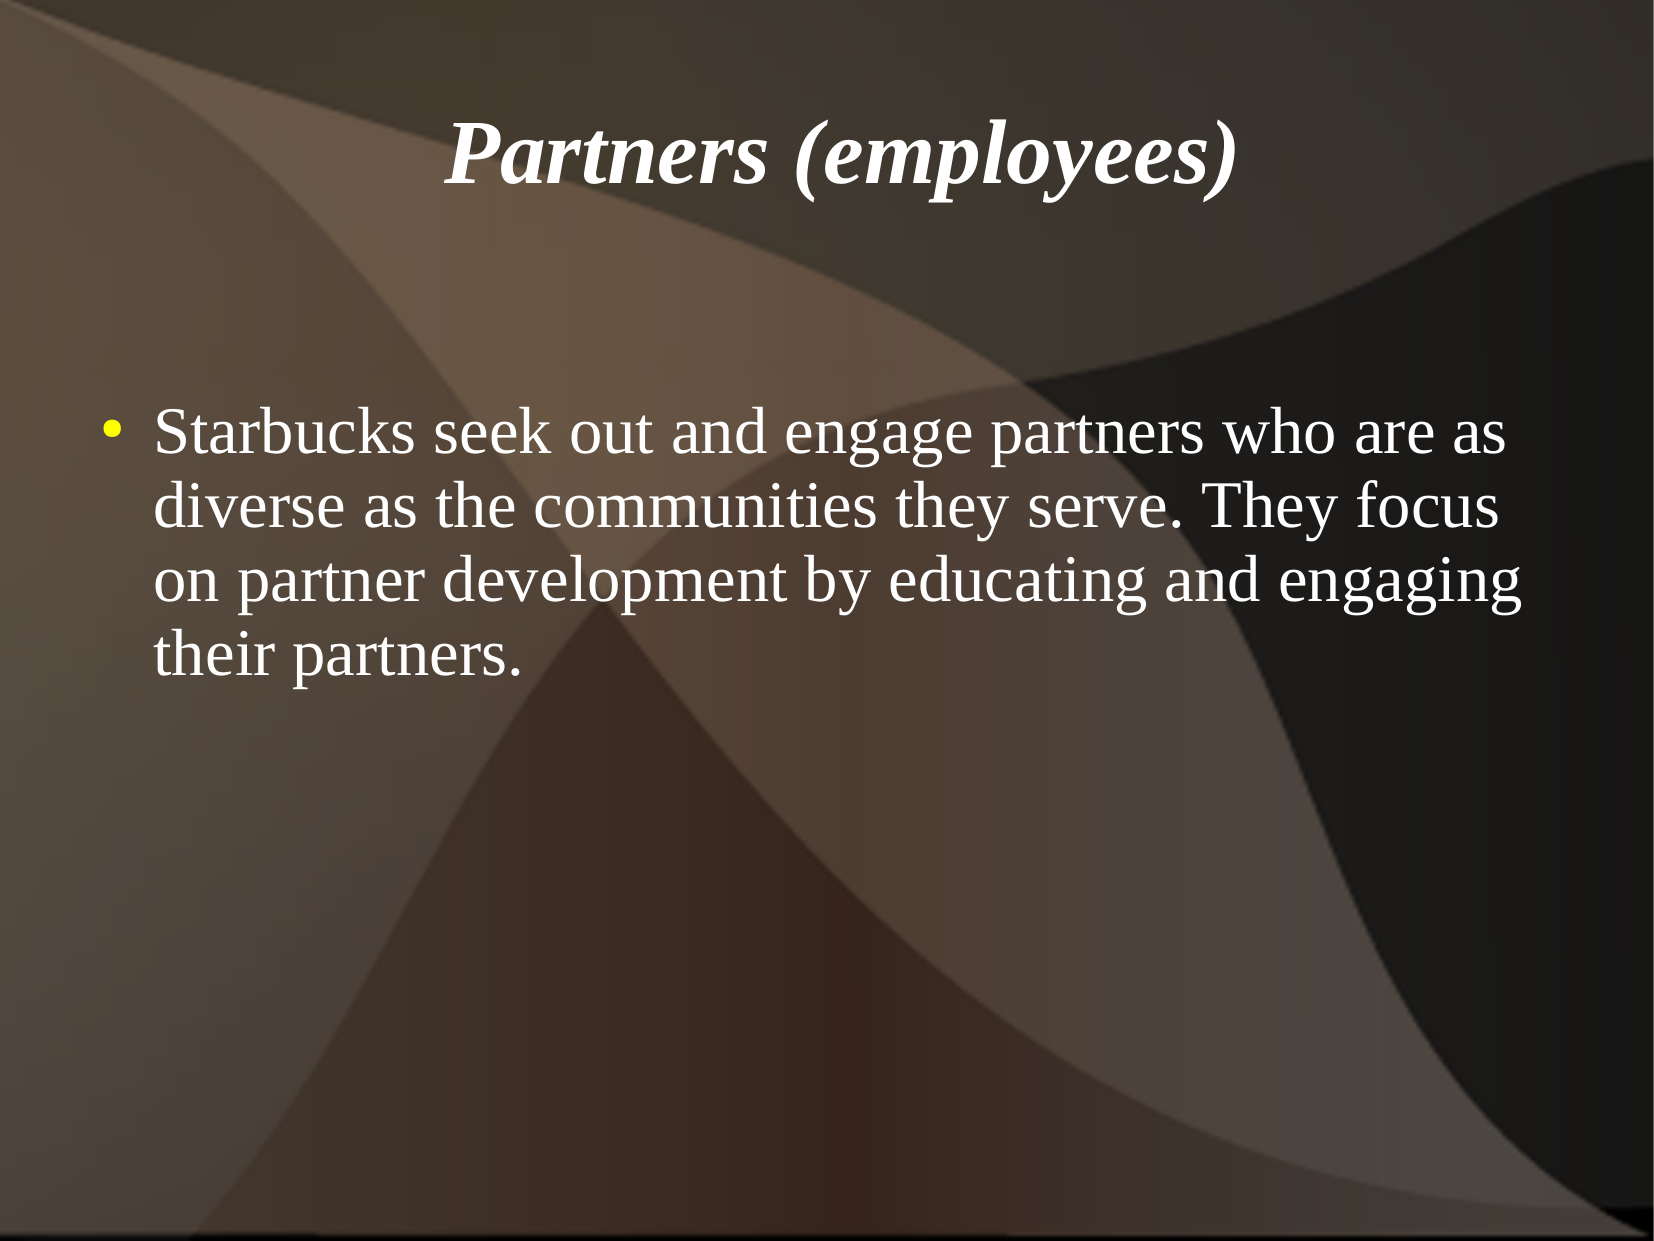

# Partners (employees)
Starbucks seek out and engage partners who are as diverse as the communities they serve. They focus on partner development by educating and engaging their partners.